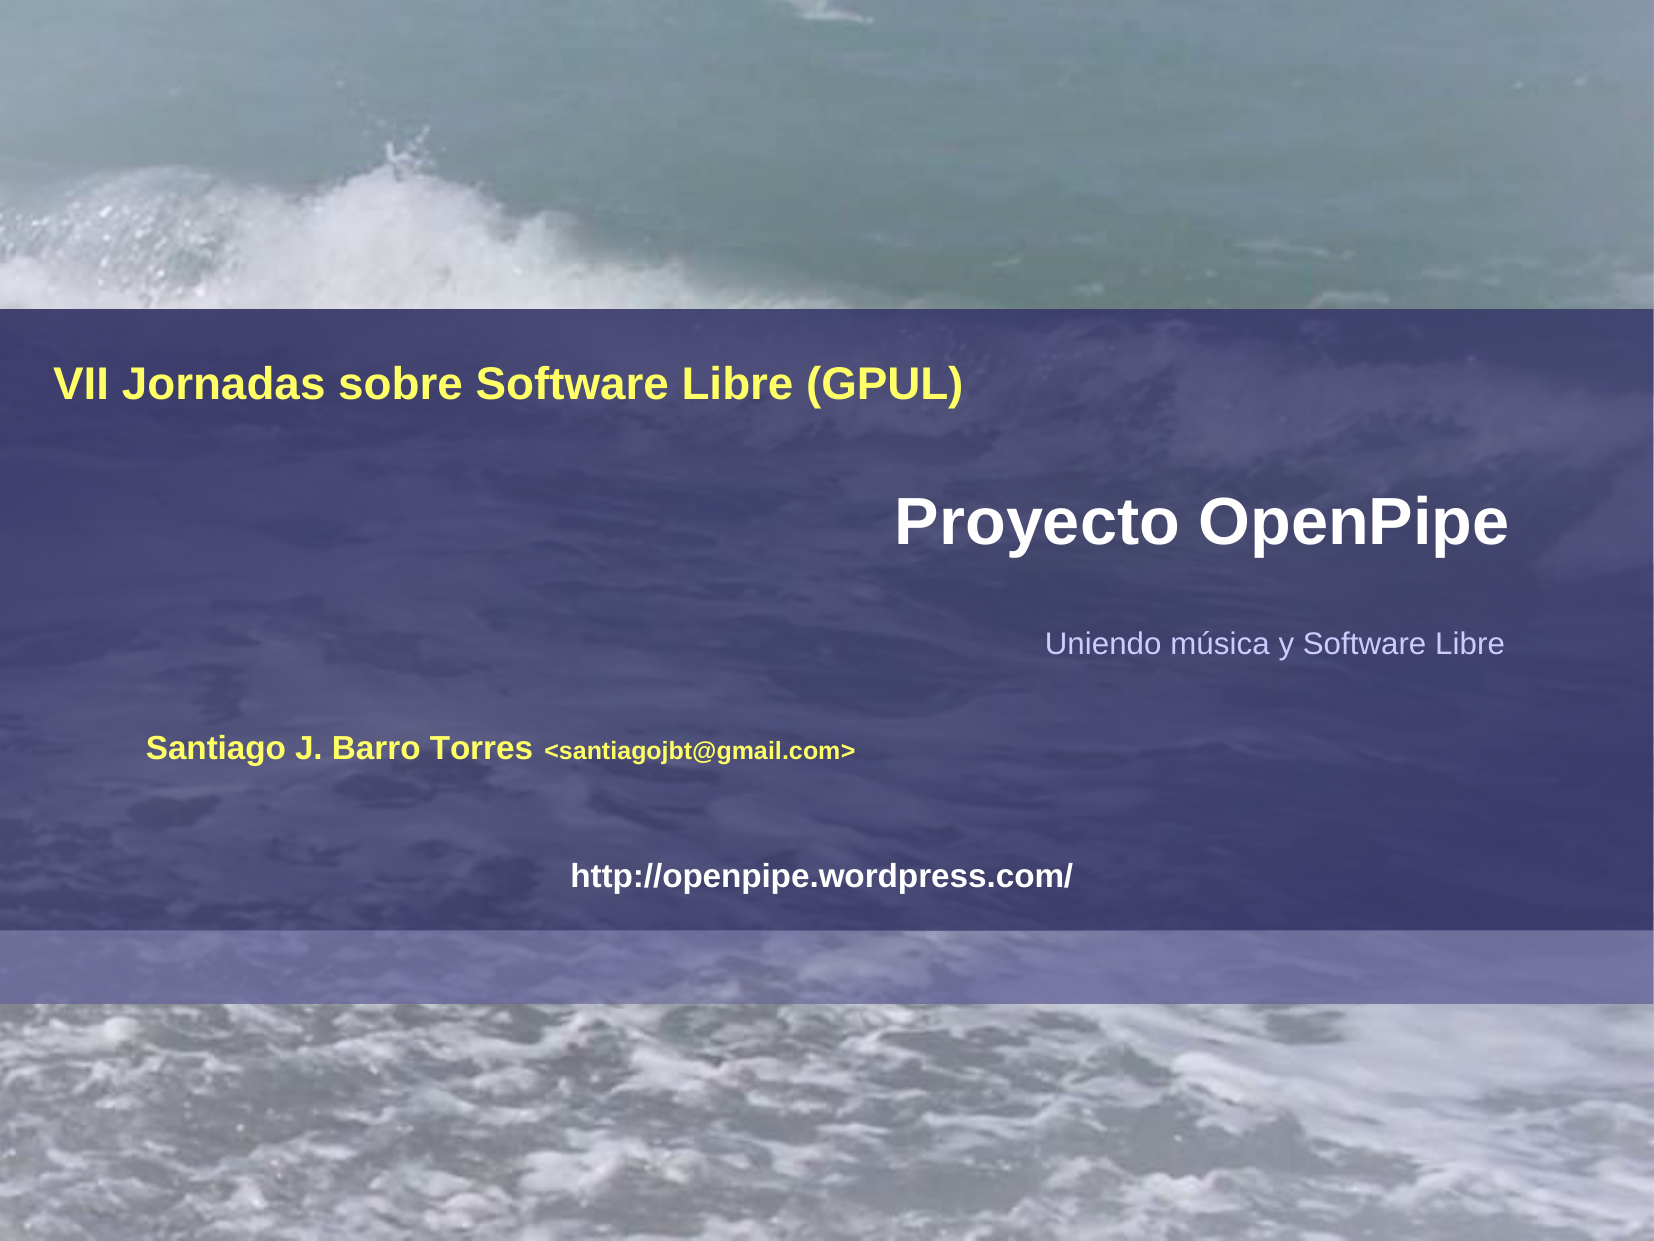

VII Jornadas sobre Software Libre (GPUL)
# Proyecto OpenPipe
Uniendo música y Software Libre
Santiago J. Barro Torres <santiagojbt@gmail.com>
http://openpipe.wordpress.com/